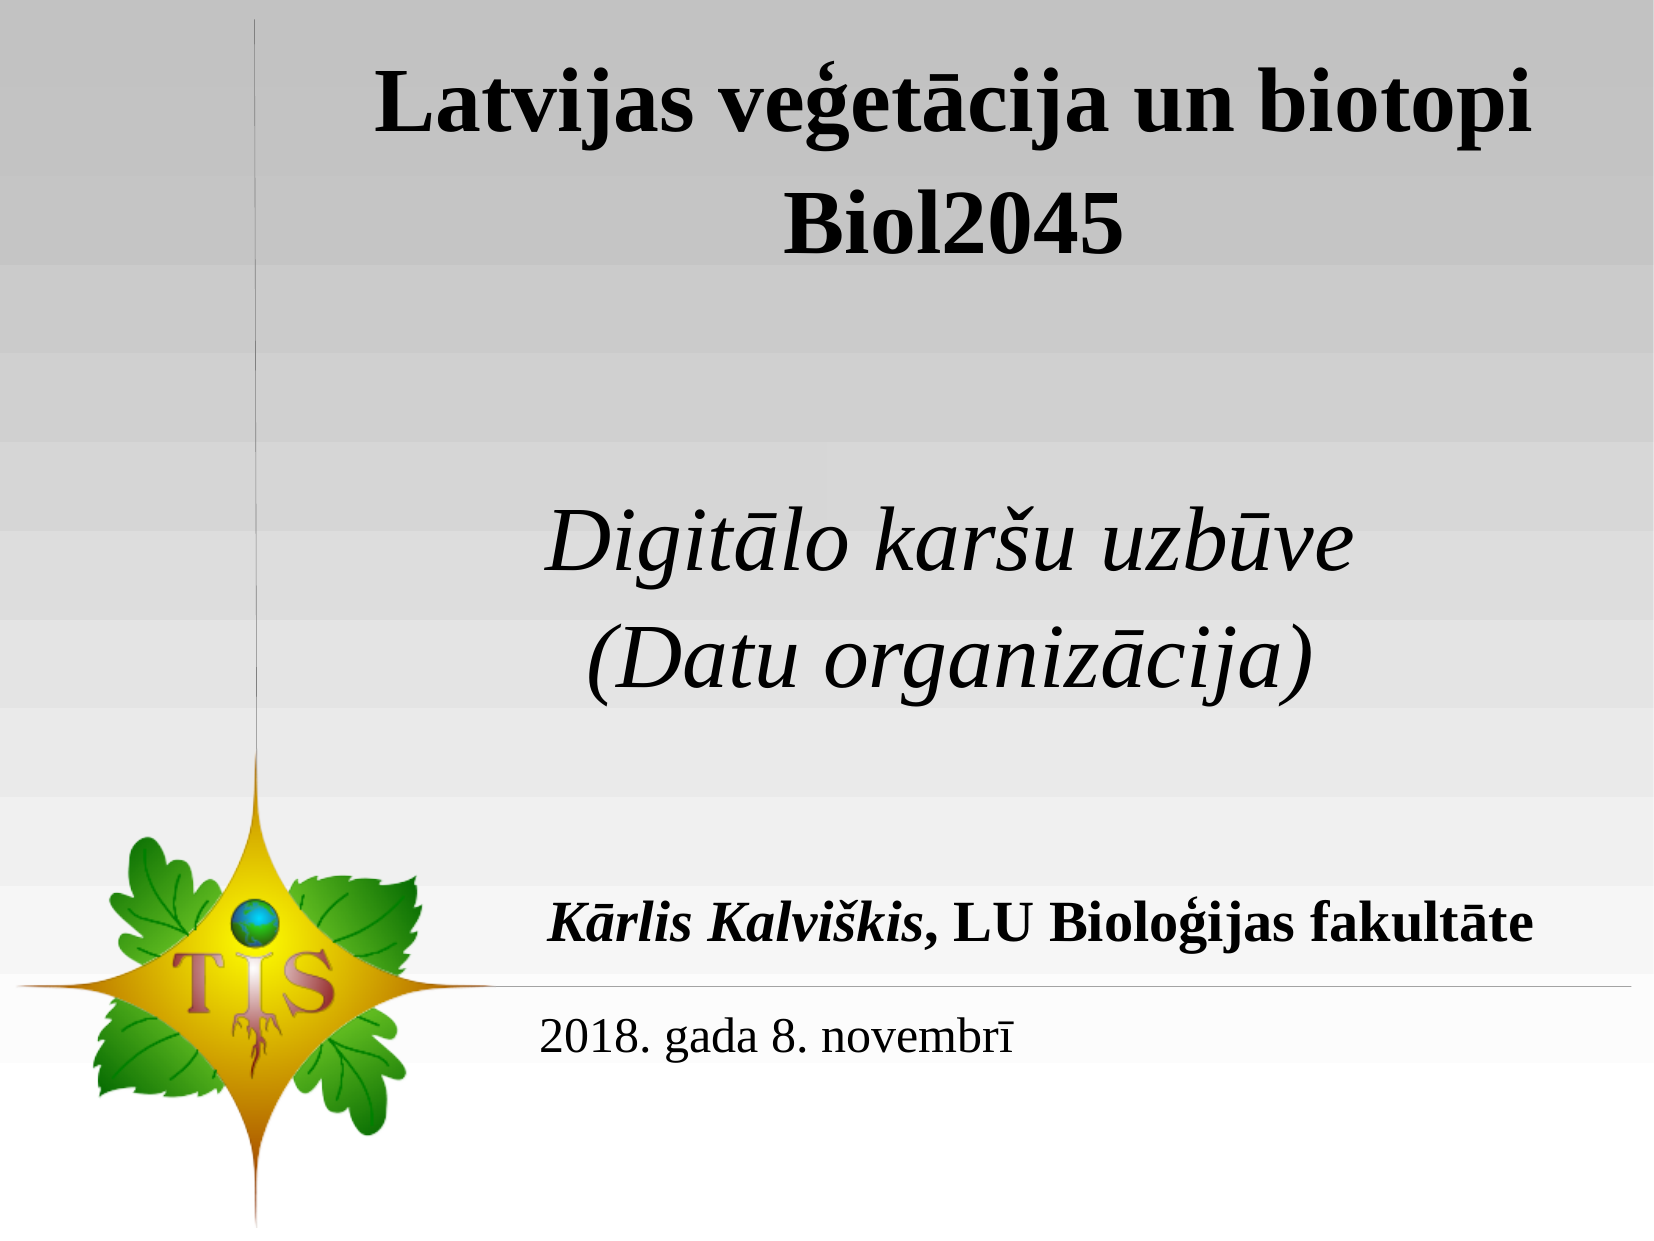

# Digitālo karšu uzbūve (Datu organizācija)
2018. gada 8. novembrī